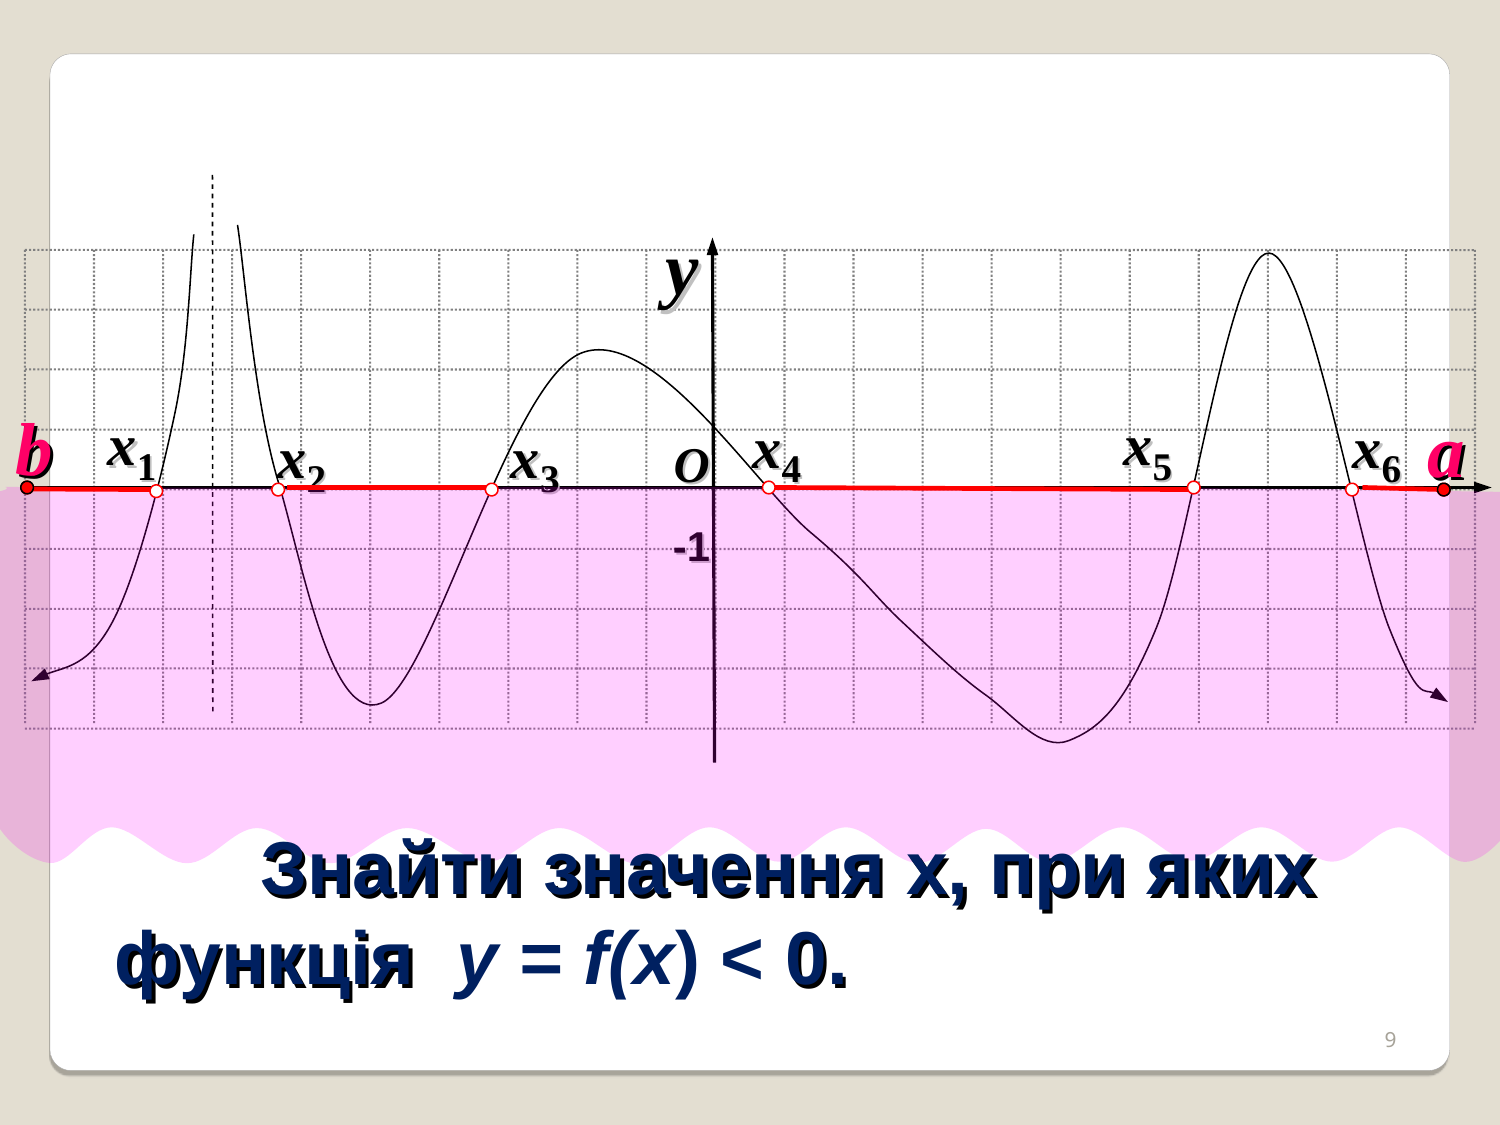

y
b
a
x1
x5
x4
x6
x2
x3
O
-1
 Знайти значення х, при яких функція y = f(x) < 0.